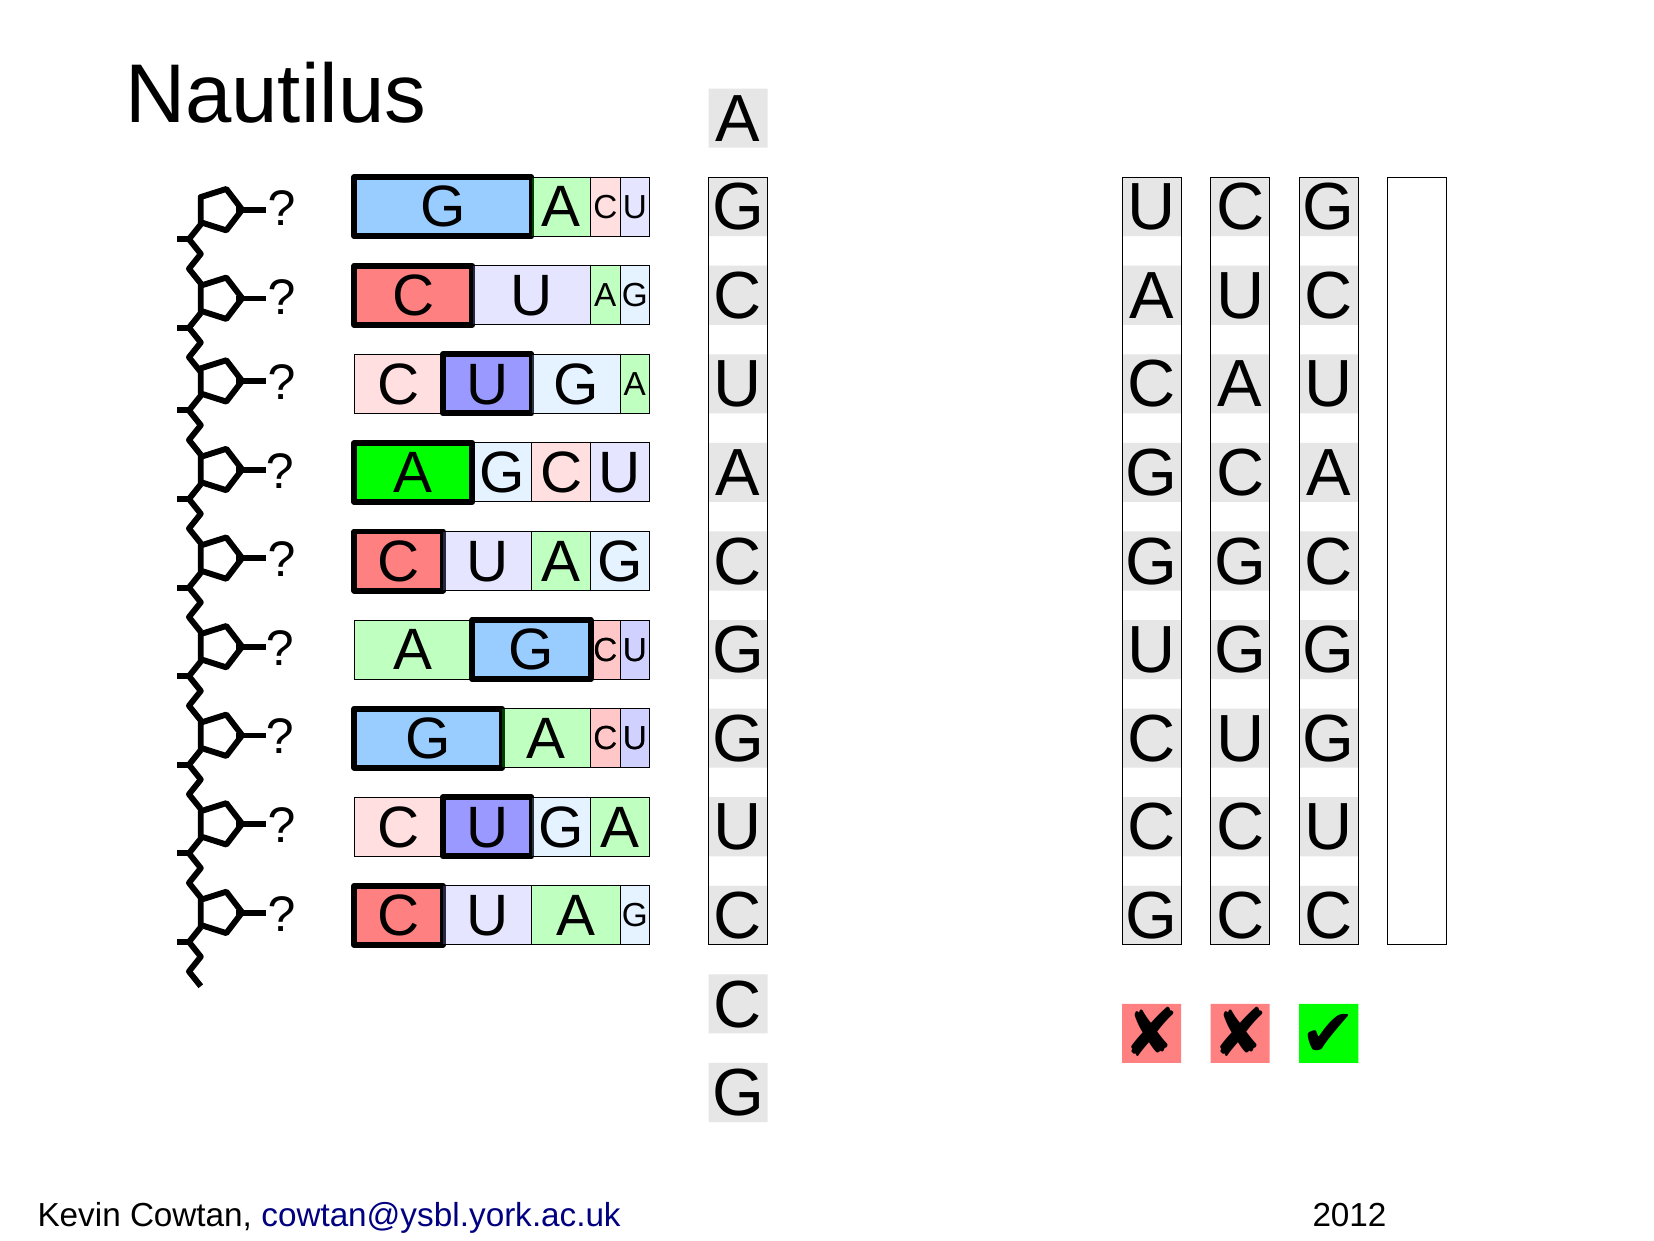

# Nautilus
A
G
A
C
U
G
U
C
G
?
C
U
A
G
C
A
U
C
?
?
C
U
G
A
U
C
A
U
?
A
G
C
U
A
G
C
A
?
C
U
A
G
C
G
G
C
?
A
G
C
C
U
U
G
U
G
G
?
G
A
C
C
U
U
G
C
U
G
?
C
U
G
A
U
C
C
U
?
C
U
A
G
C
G
C
C
C
✘
✘
✔
G